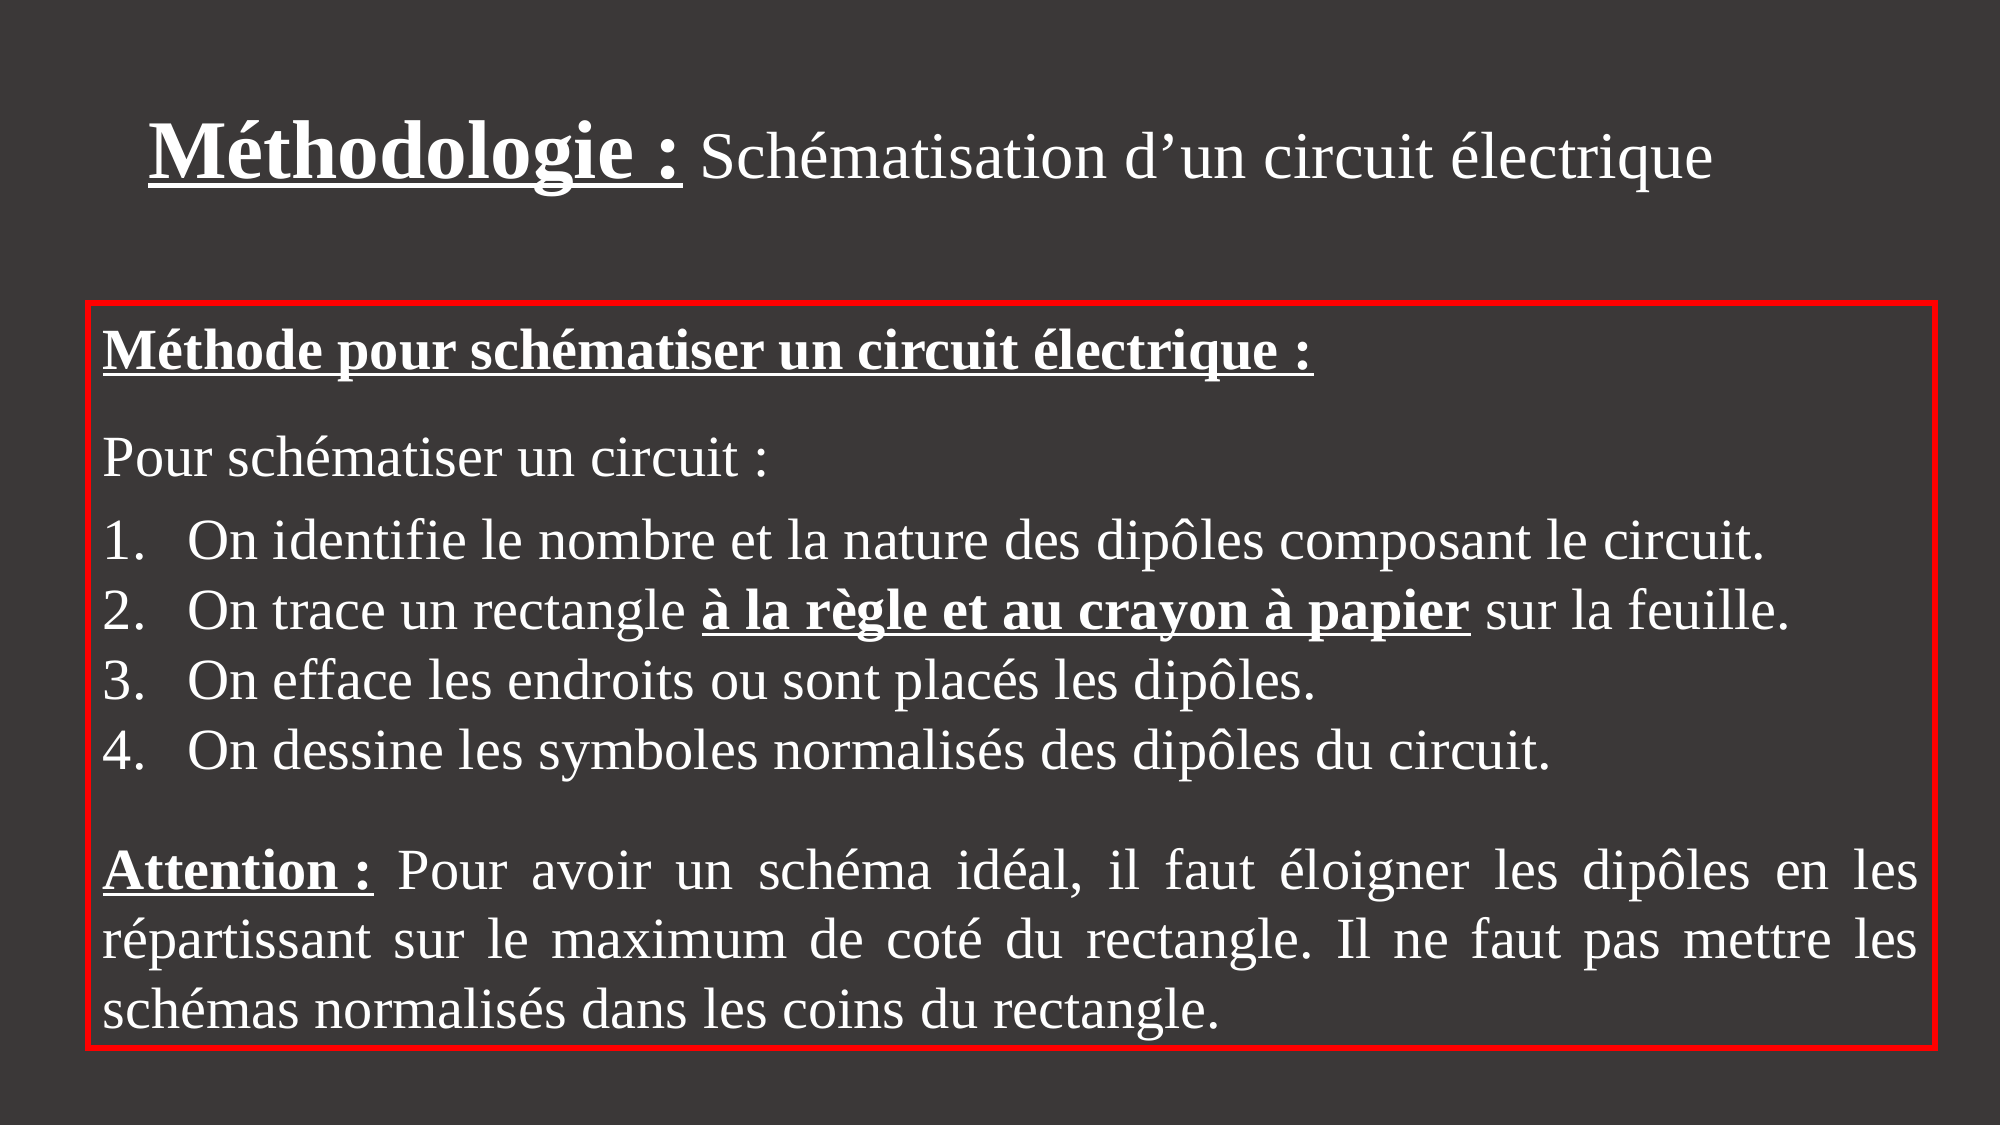

Méthodologie : Schématisation d’un circuit électrique
Méthode pour schématiser un circuit électrique :
Pour schématiser un circuit :
On identifie le nombre et la nature des dipôles composant le circuit.
On trace un rectangle à la règle et au crayon à papier sur la feuille.
On efface les endroits ou sont placés les dipôles.
On dessine les symboles normalisés des dipôles du circuit.
Attention : Pour avoir un schéma idéal, il faut éloigner les dipôles en les répartissant sur le maximum de coté du rectangle. Il ne faut pas mettre les schémas normalisés dans les coins du rectangle.